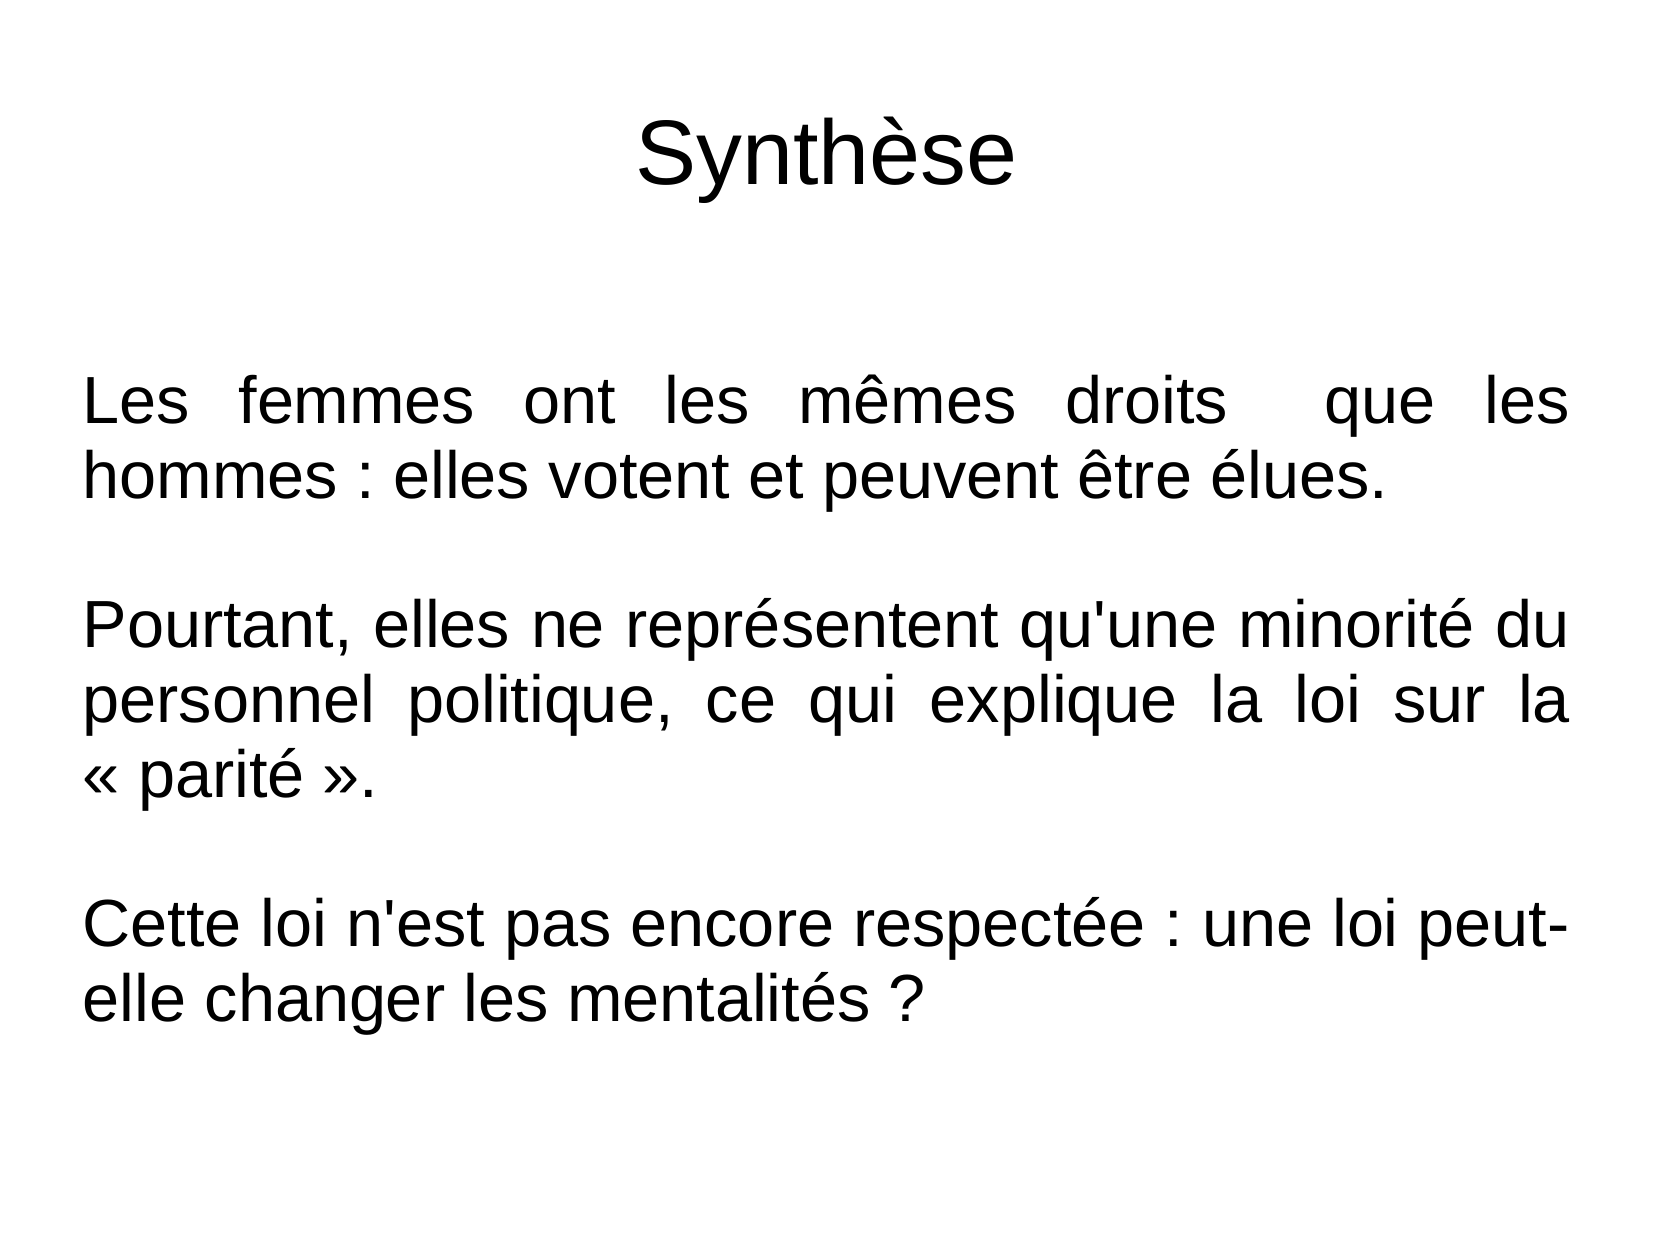

# Synthèse
Les femmes ont les mêmes droits que les hommes : elles votent et peuvent être élues.
Pourtant, elles ne représentent qu'une minorité du personnel politique, ce qui explique la loi sur la « parité ».
Cette loi n'est pas encore respectée : une loi peut-elle changer les mentalités ?